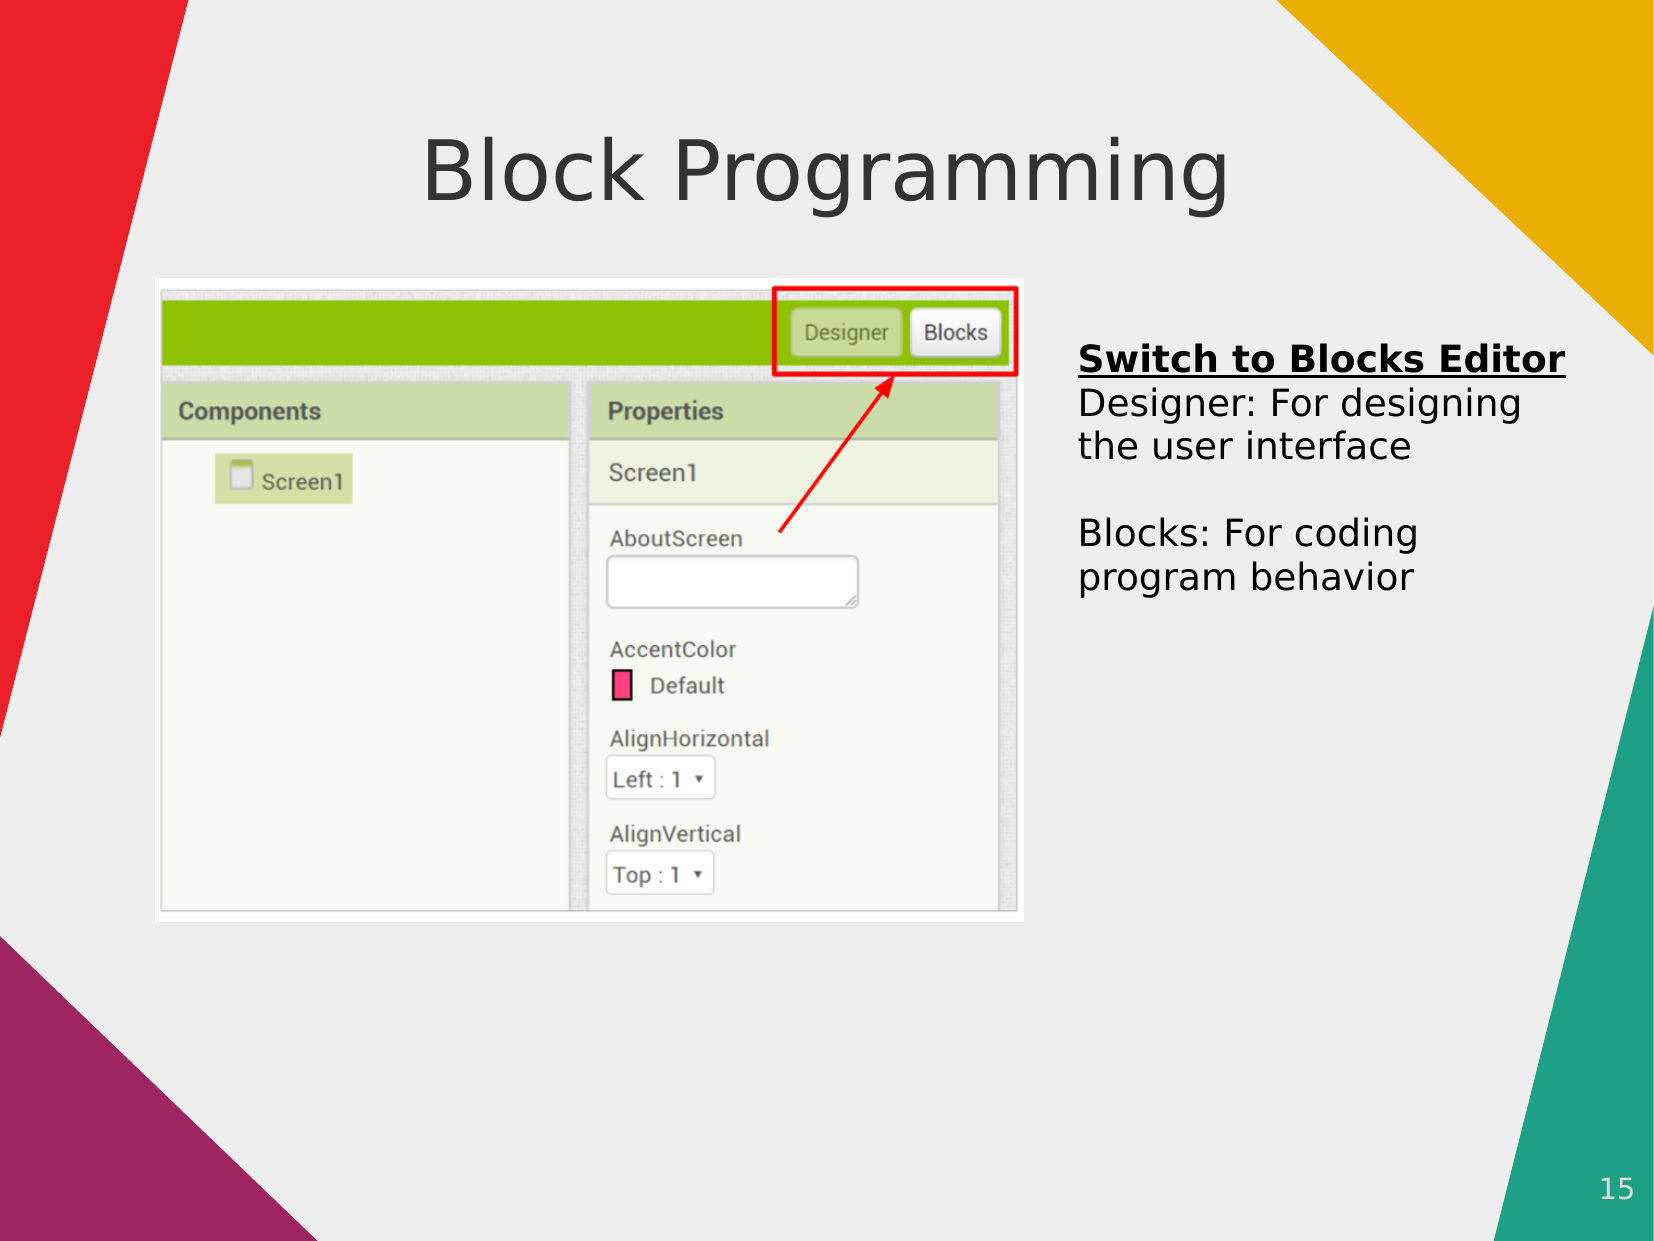

# Block Programming
Switch to Blocks Editor
Designer: For designing the user interface
Blocks: For coding program behavior
15